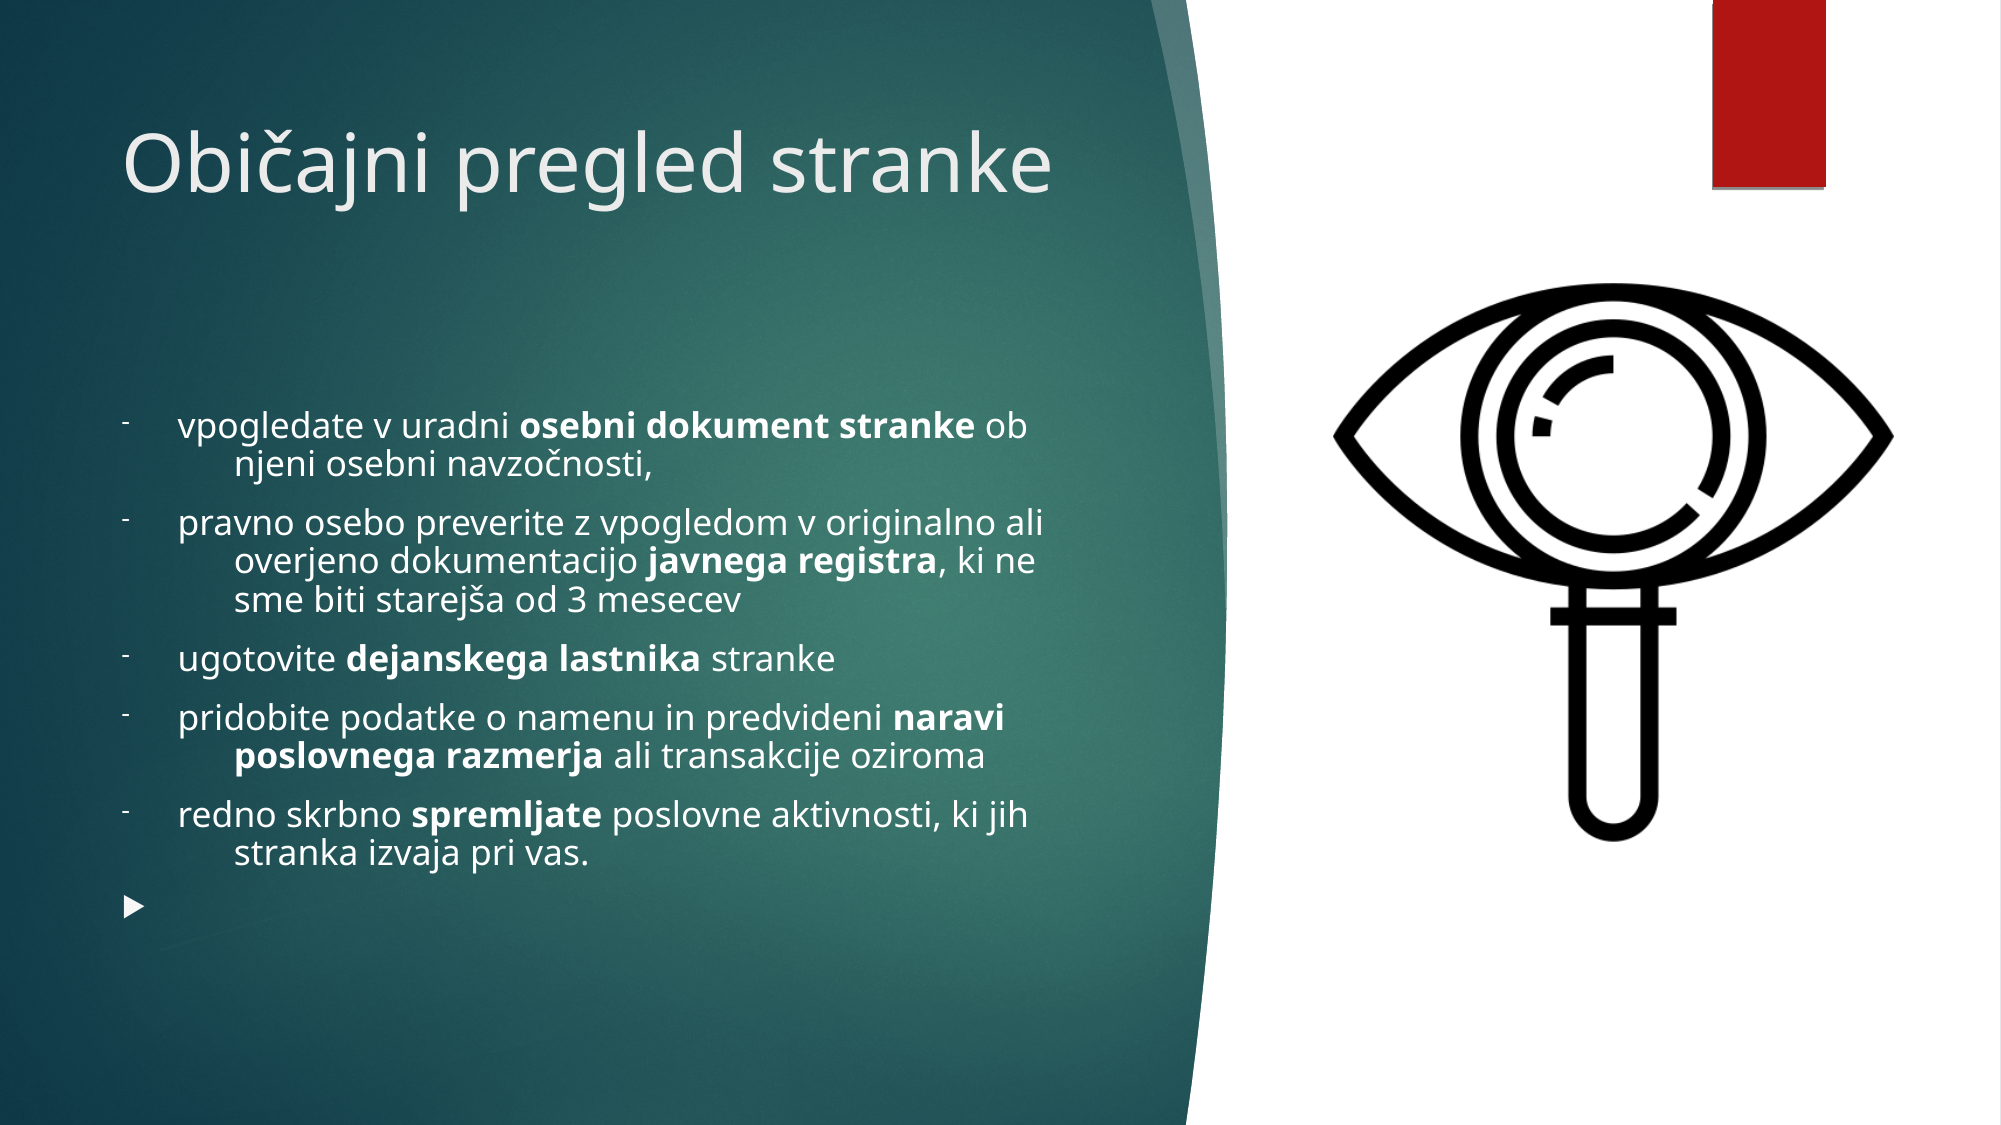

# Običajni pregled stranke
vpogledate v uradni osebni dokument stranke ob njeni osebni navzočnosti,
pravno osebo preverite z vpogledom v originalno ali overjeno dokumentacijo javnega registra, ki ne sme biti starejša od 3 mesecev
ugotovite dejanskega lastnika stranke
pridobite podatke o namenu in predvideni naravi poslovnega razmerja ali transakcije oziroma
redno skrbno spremljate poslovne aktivnosti, ki jih stranka izvaja pri vas.